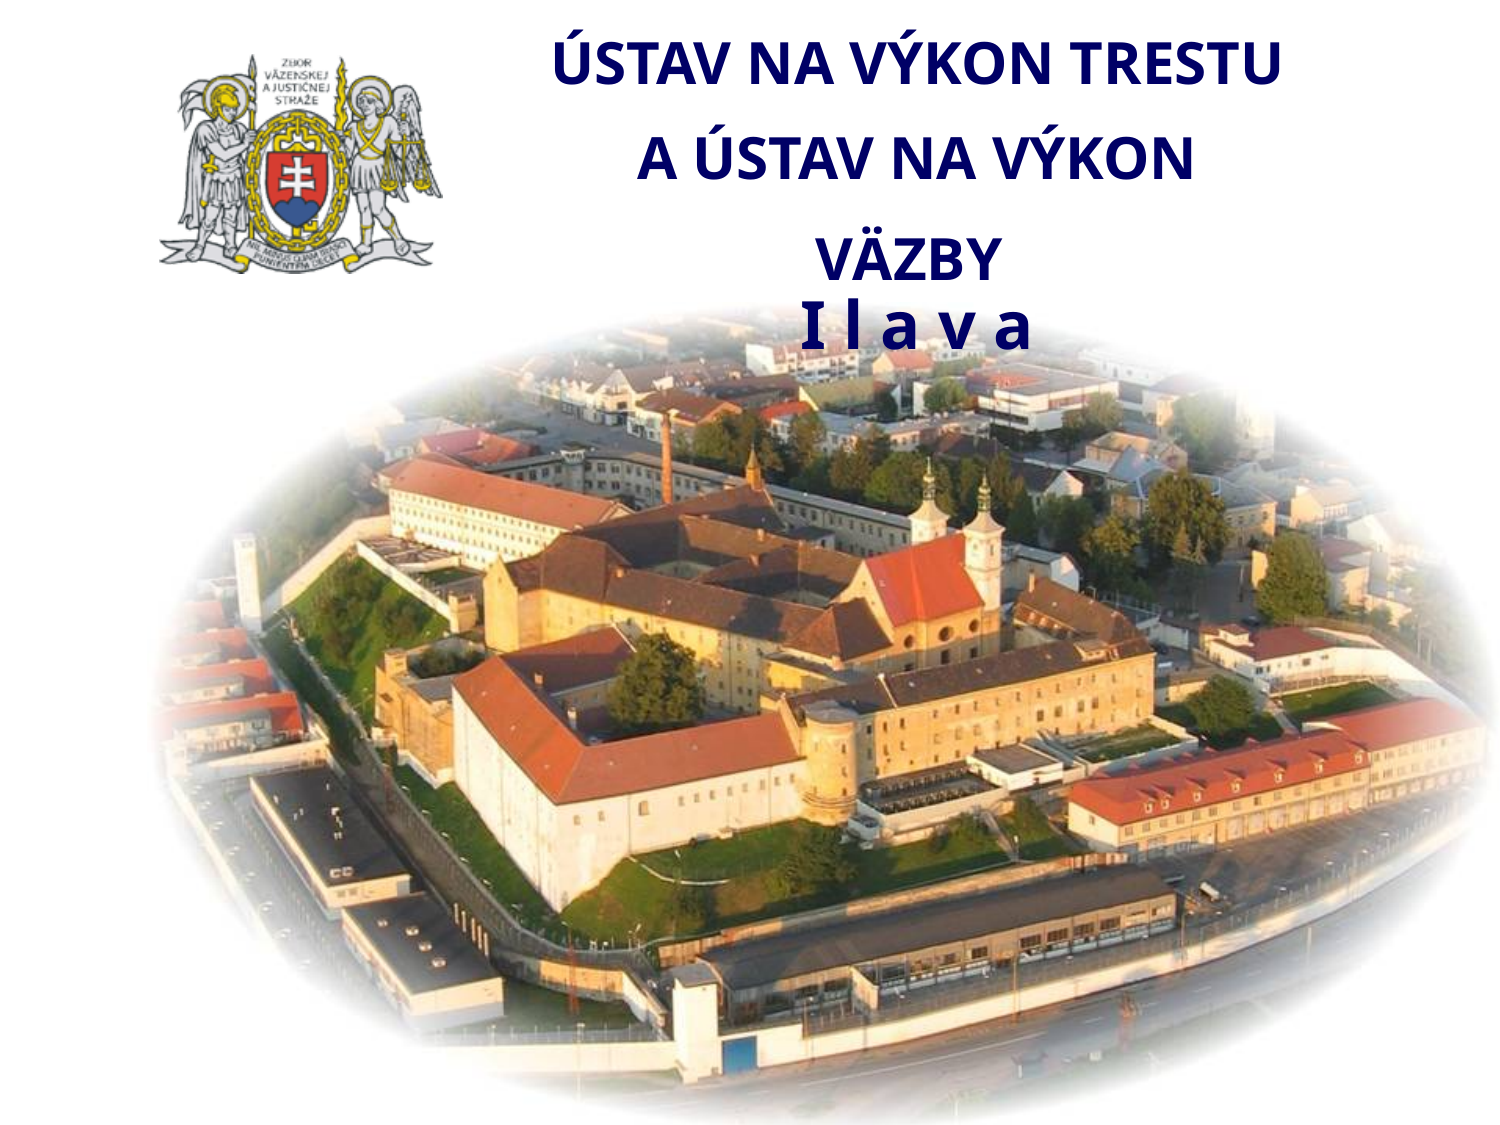

# ÚSTAV NA VÝKON TRESTU
A ÚSTAV NA VÝKON
VÄZBY
I l a v a
2